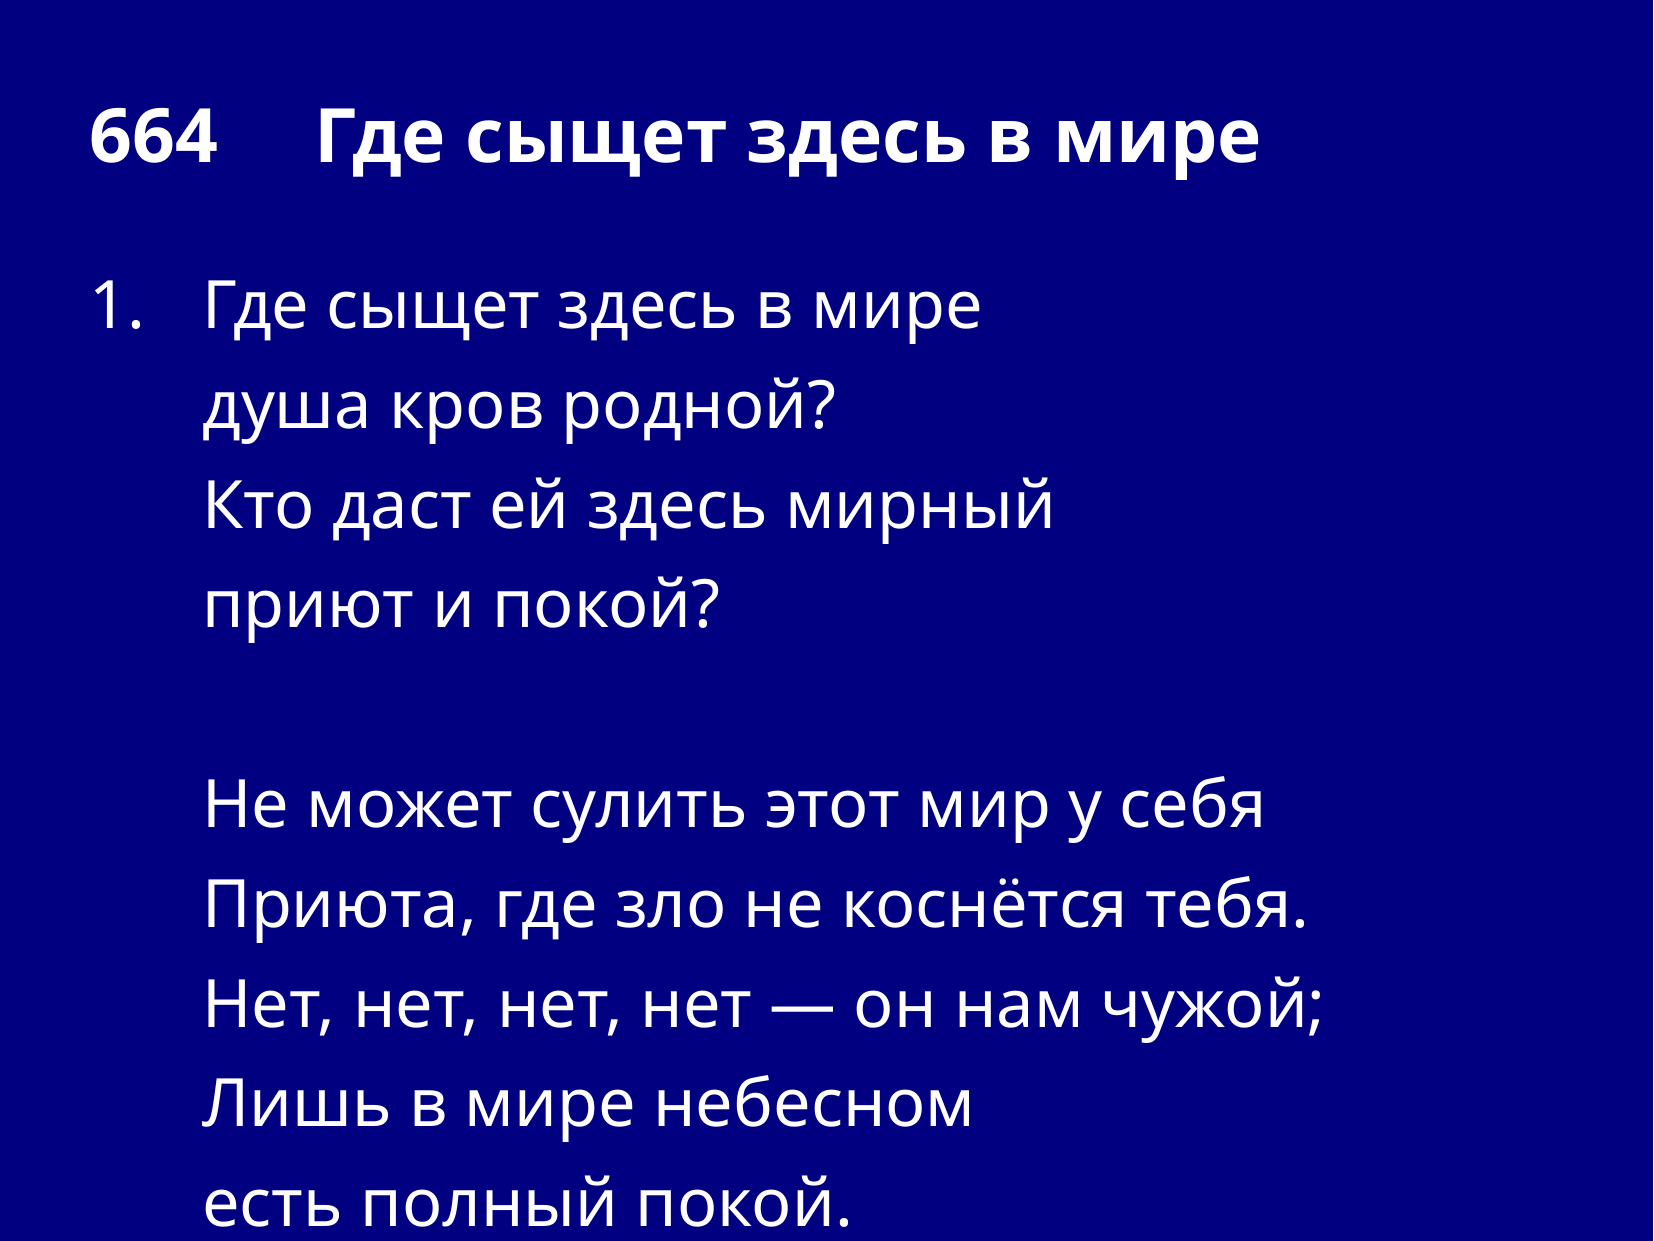

664	Где сыщет здесь в мире
1.	Где сыщет здесь в мире
	душа кров родной?
	Кто даст ей здесь мирный
	приют и покой?
	Не может сулить этот мир у себя
	Приюта, где зло не коснётся тебя.
	Нет, нет, нет, нет — он нам чужой;
	Лишь в мире небесном
	есть полный покой.